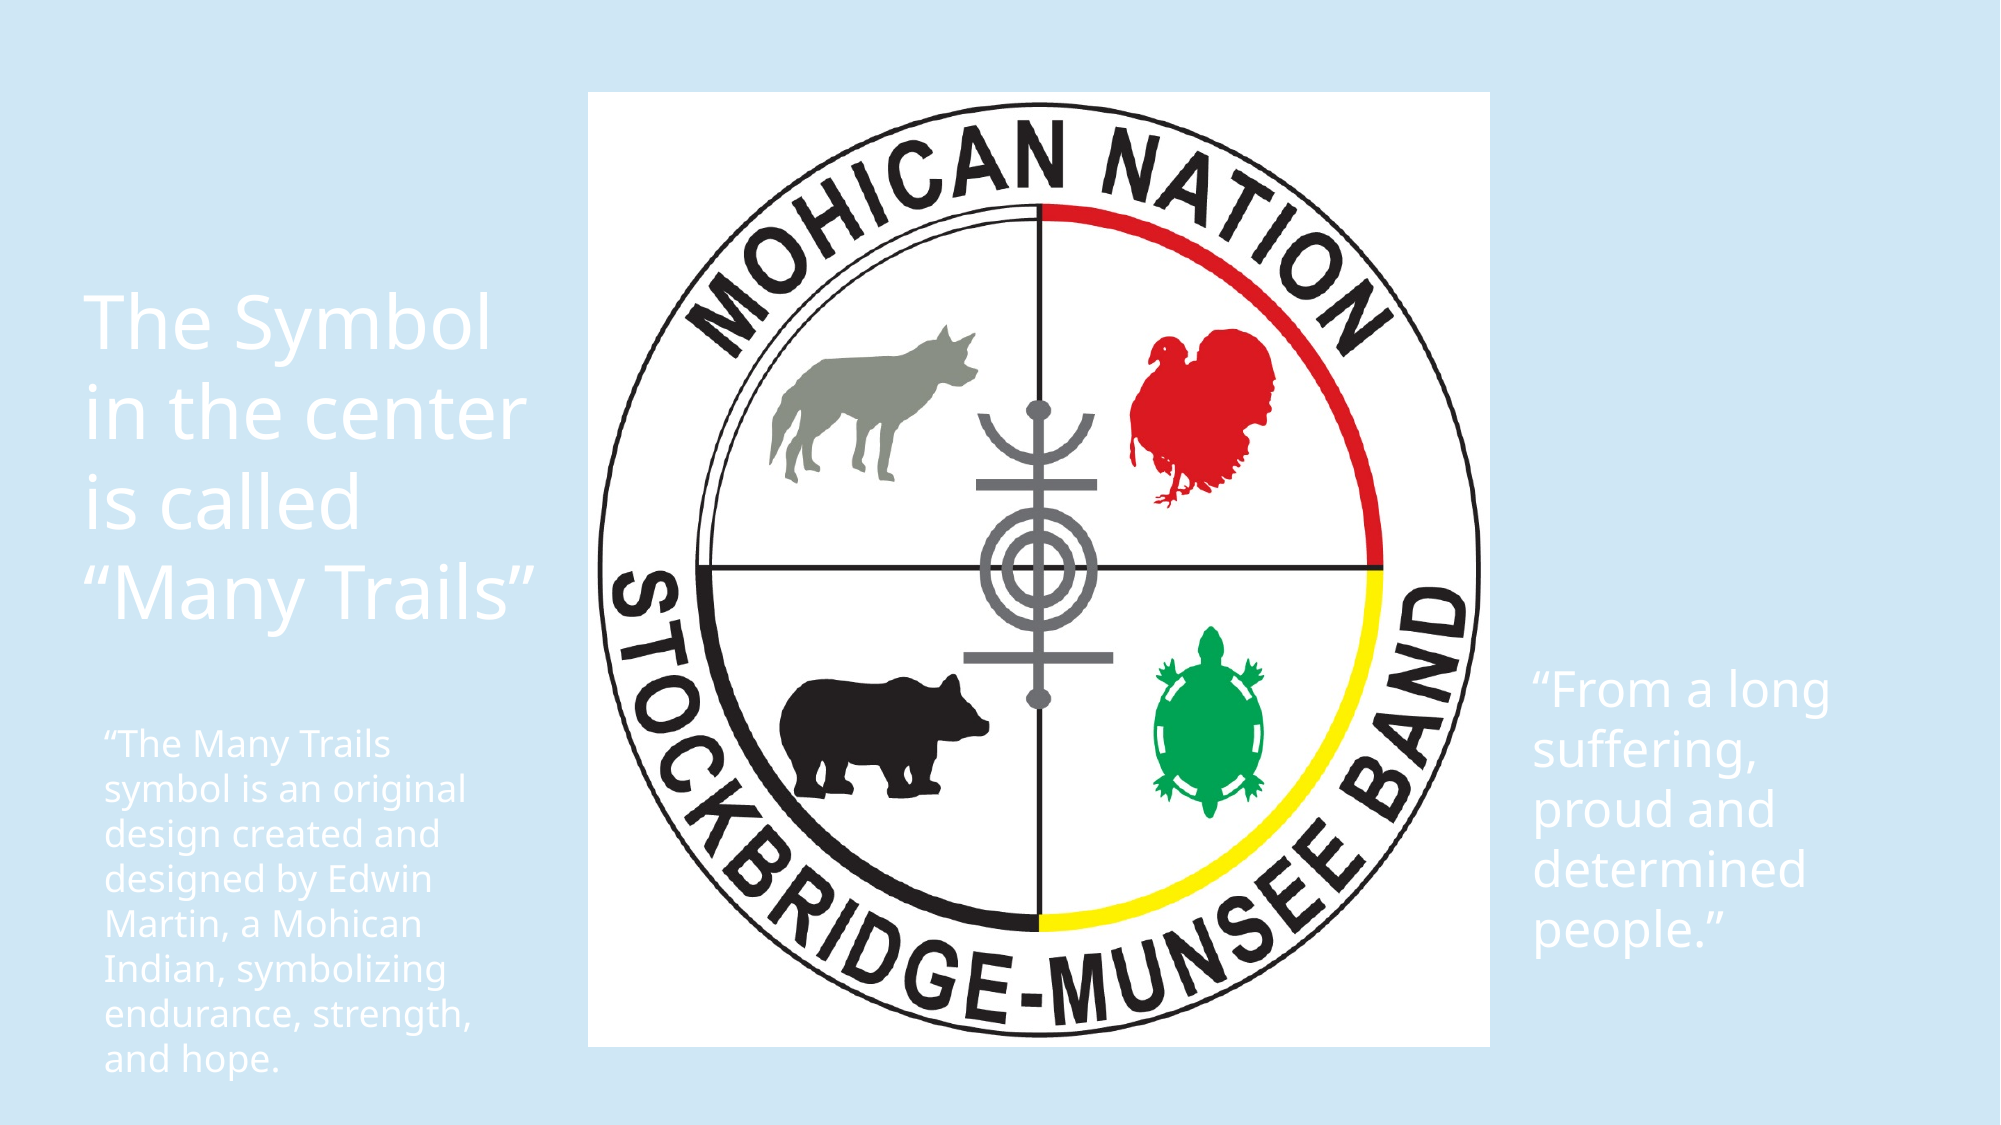

The Symbol in the center
is called
“Many Trails”
“From a long suffering, proud and determined people.”
“The Many Trails symbol is an original design created and designed by Edwin Martin, a Mohican Indian, symbolizing endurance, strength, and hope.